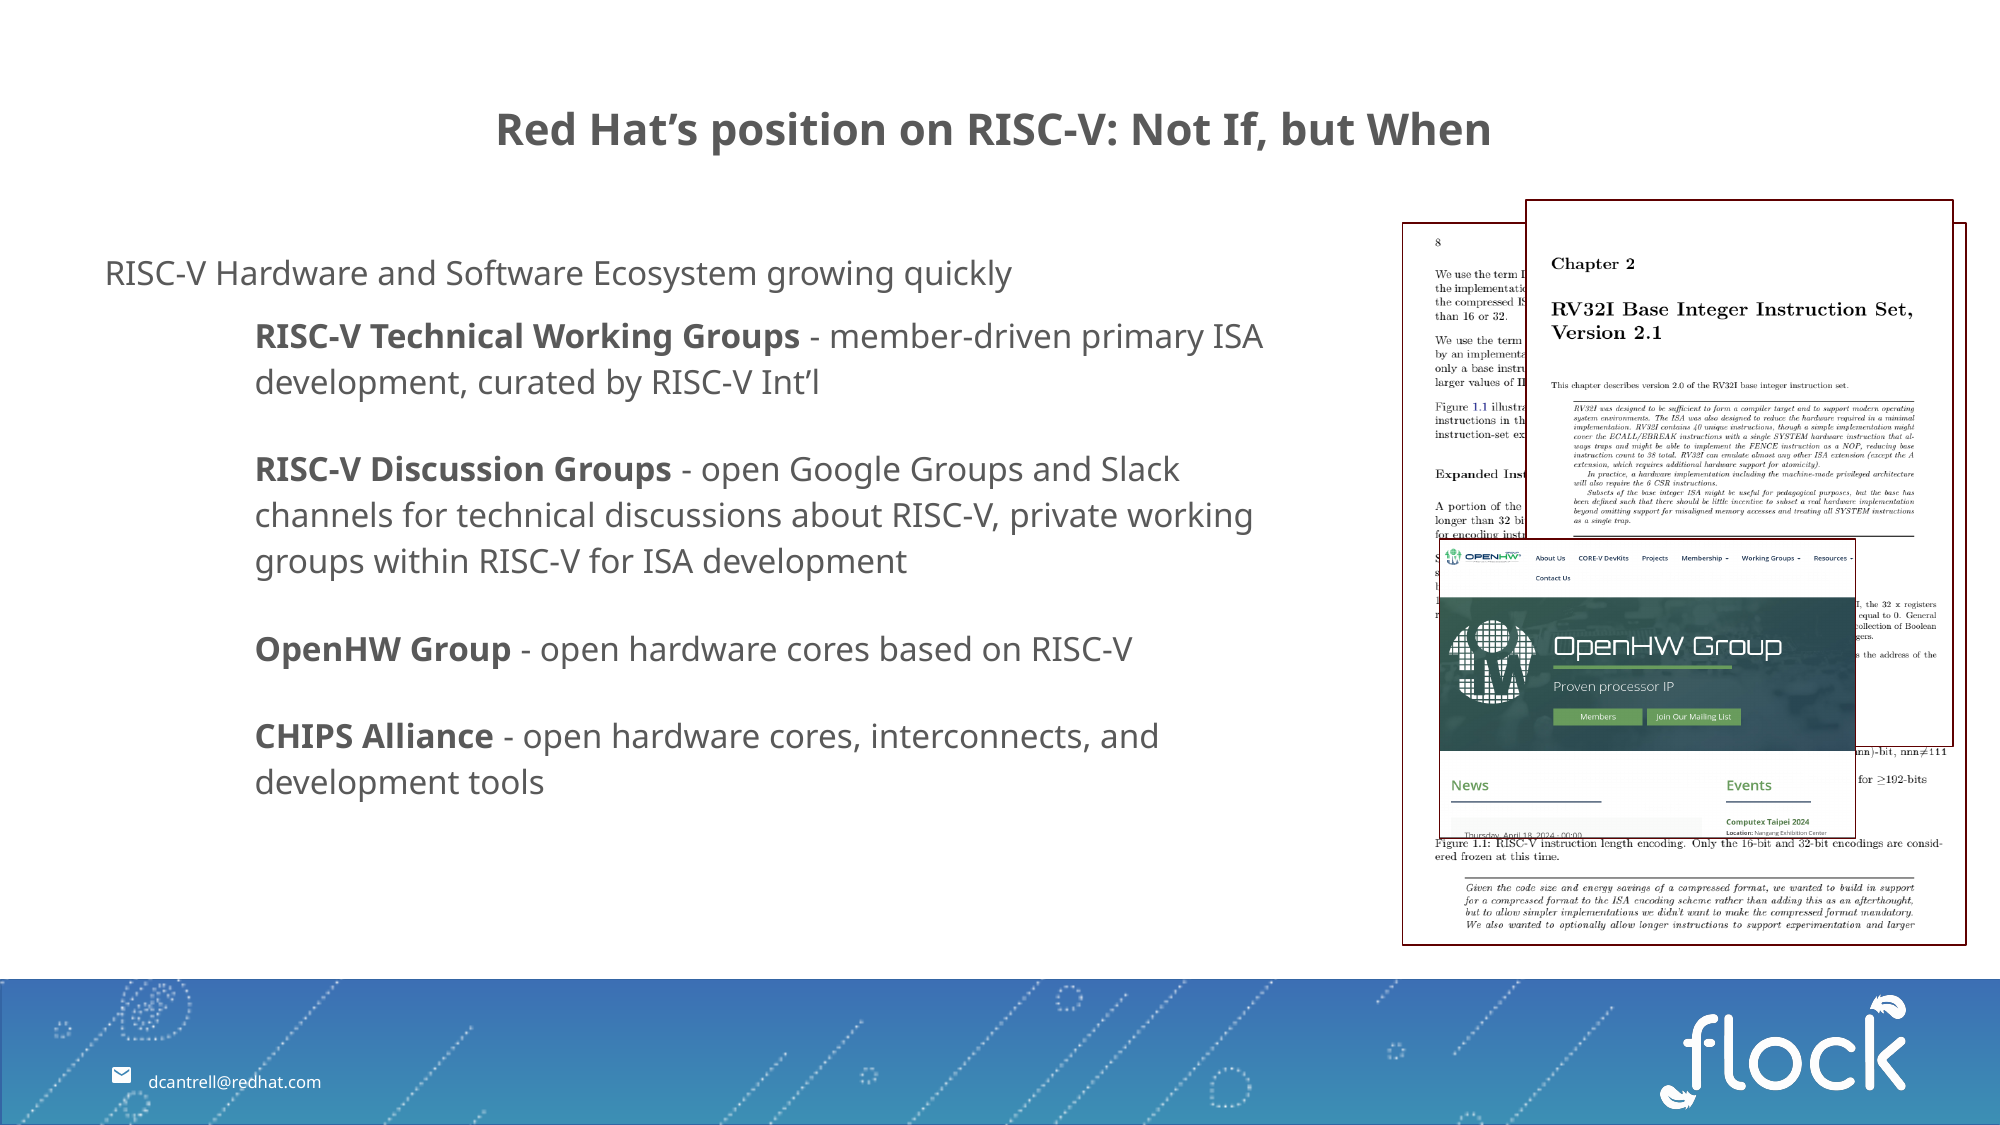

Red Hat’s position on RISC-V: Not If, but When
RISC-V Hardware and Software Ecosystem growing quickly
RISC-V Technical Working Groups - member-driven primary ISA development, curated by RISC-V Int’l
RISC-V Discussion Groups - open Google Groups and Slack channels for technical discussions about RISC-V, private working groups within RISC-V for ISA development
OpenHW Group - open hardware cores based on RISC-V
CHIPS Alliance - open hardware cores, interconnects, and development tools
# dcantrell@redhat.com